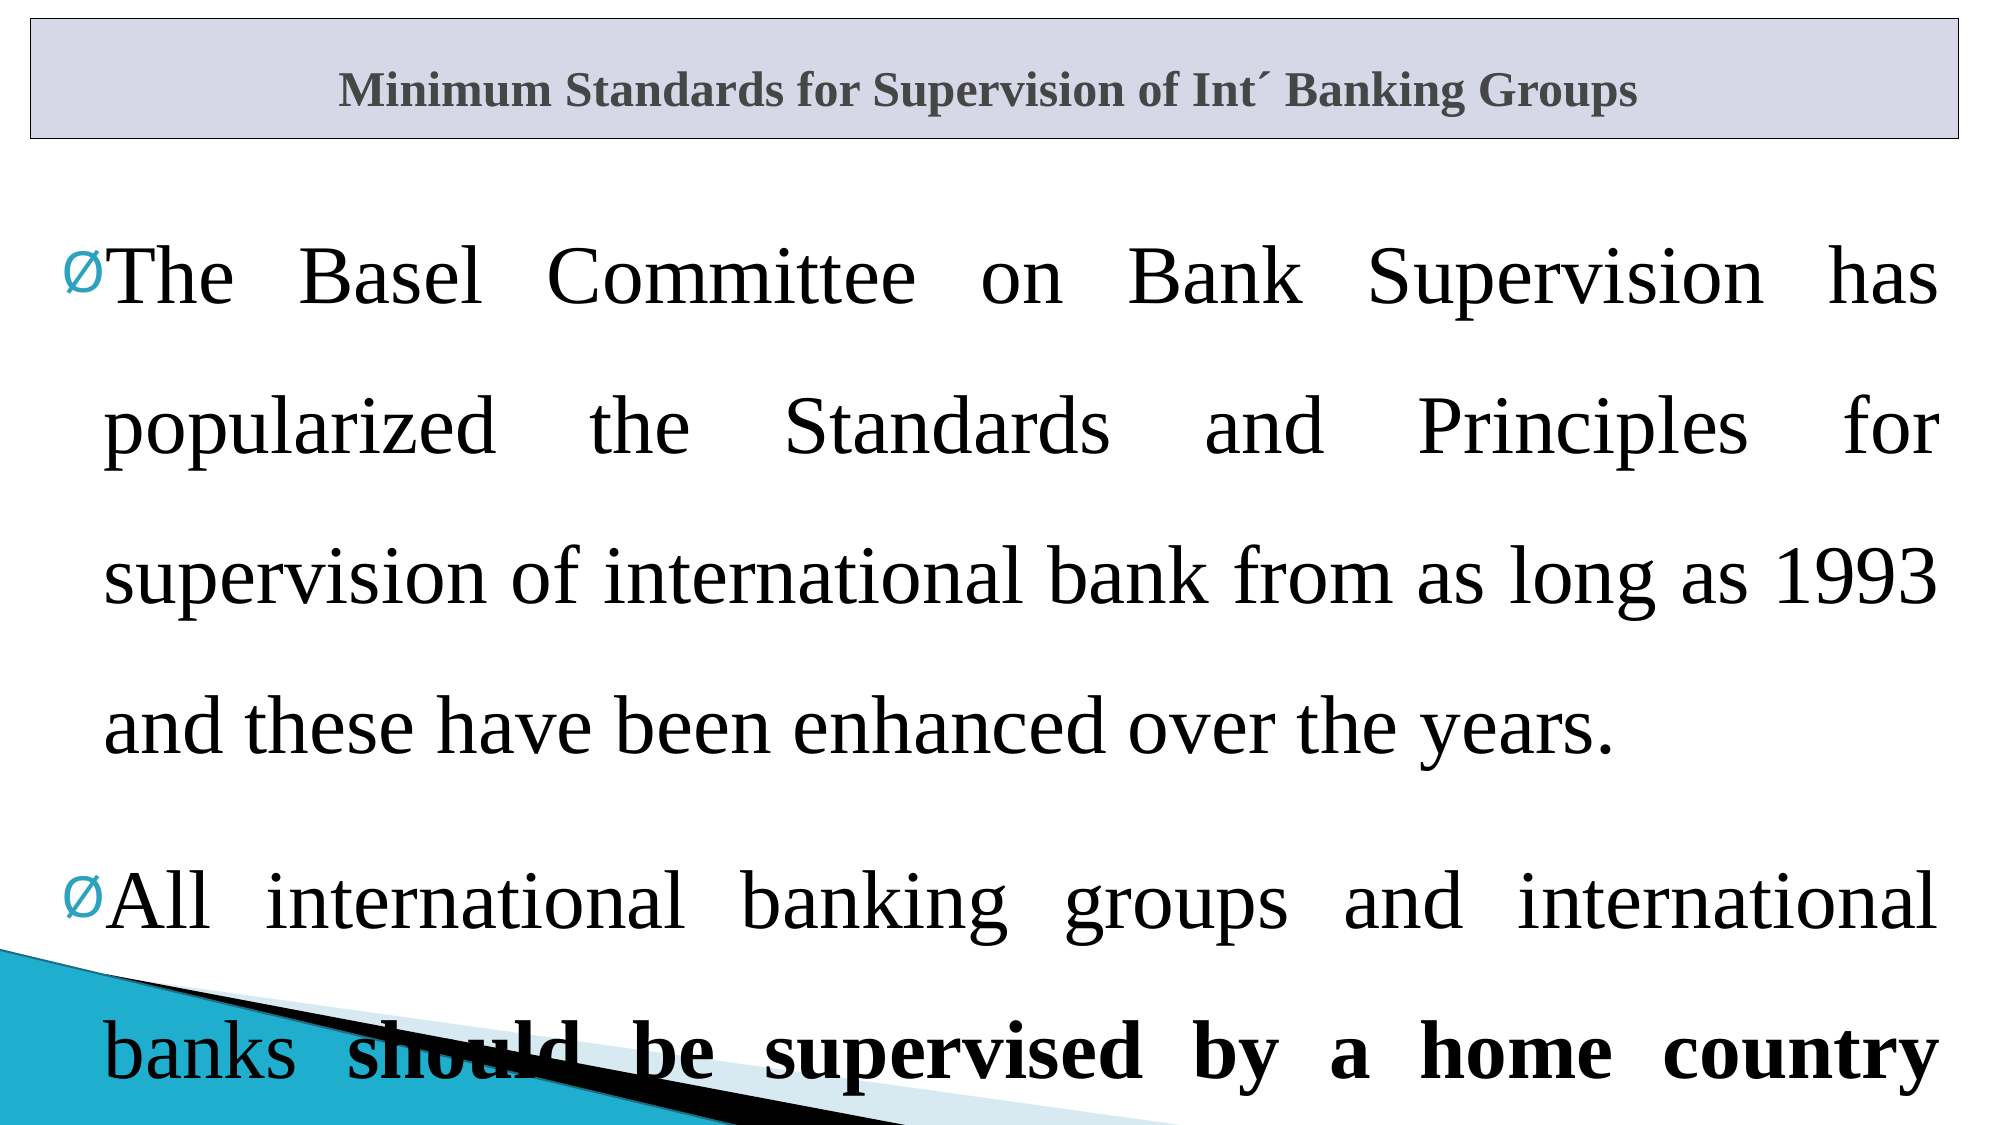

Minimum Standards for Supervision of Int´ Banking Groups
# The Basel Committee on Bank Supervision has popularized the Standards and Principles for supervision of international bank from as long as 1993 and these have been enhanced over the years.
All international banking groups and international banks should be supervised by a home country authority that capably performs consolidated supervision.
The creation of a cross border banking establishment should receive the prior consent of both the host/home country supervisory authority and, if different, of the banking group's home country supervisory authority.
Supervisory authorities should possess the right to gather information from the cross border banking establishments of banks or banking groups for which they are the home country supervisor.
If a host country authority determines that any of the minimum standards is not met to its satisfaction, that authority could impose restrictive measures necessary to satisfy its prudential concerns consistent with these minimum standards, including the prohibition of the creation of banking establishment.